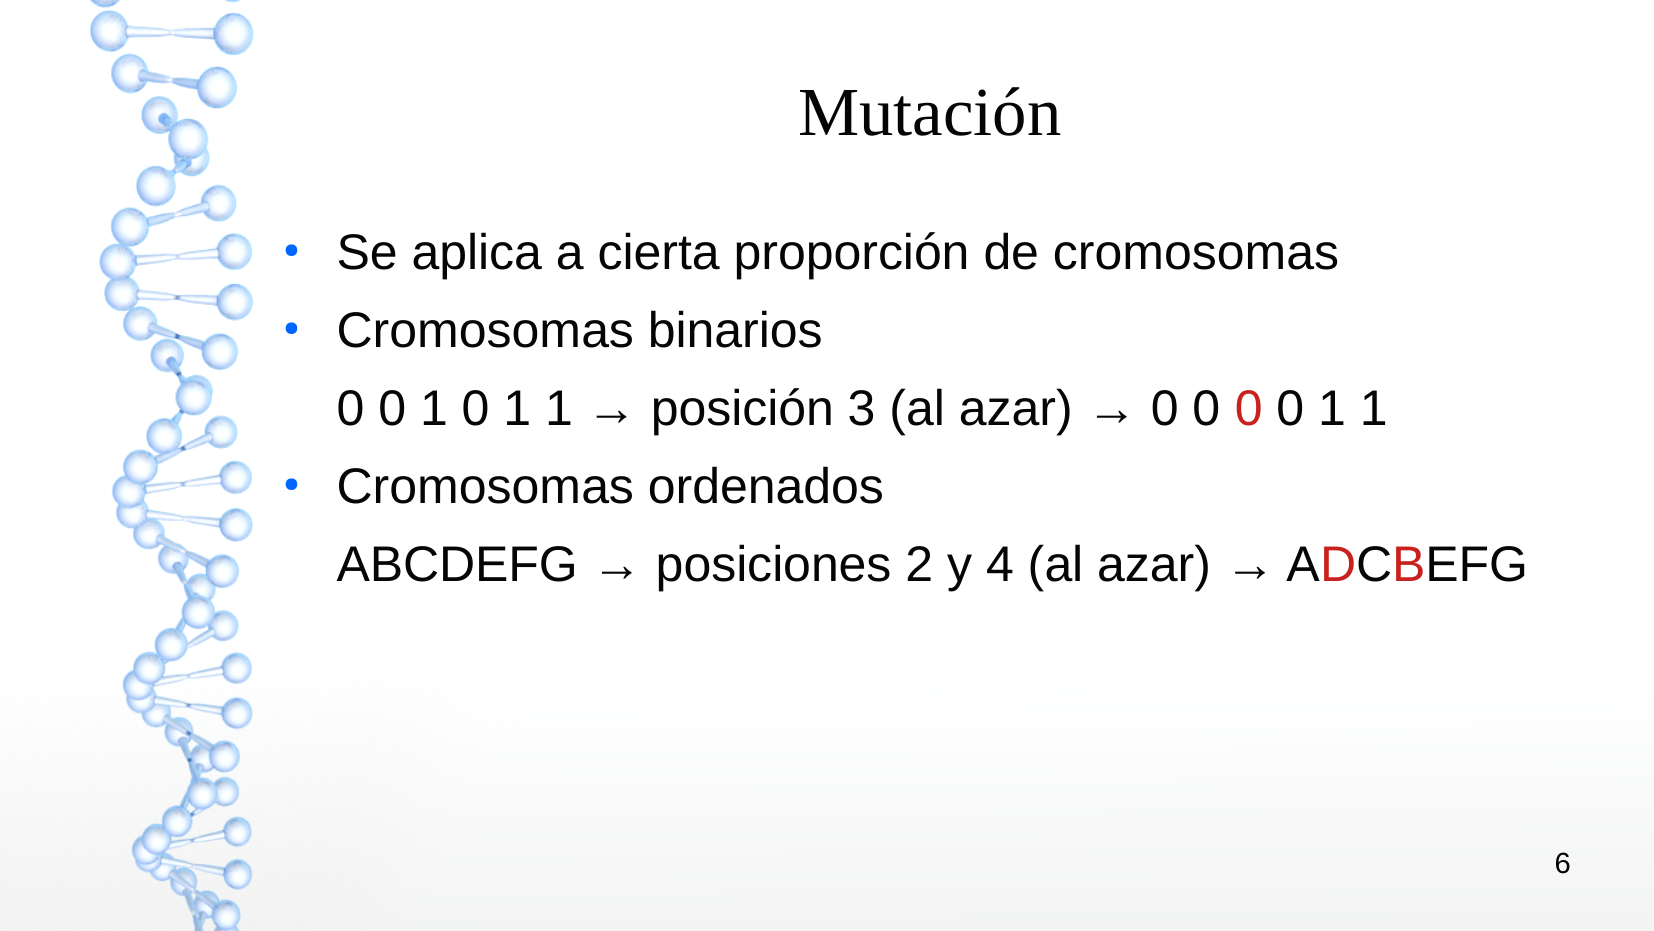

# Mutación
Se aplica a cierta proporción de cromosomas
Cromosomas binarios
0 0 1 0 1 1 → posición 3 (al azar) → 0 0 0 0 1 1
Cromosomas ordenados
ABCDEFG → posiciones 2 y 4 (al azar) → ADCBEFG
6